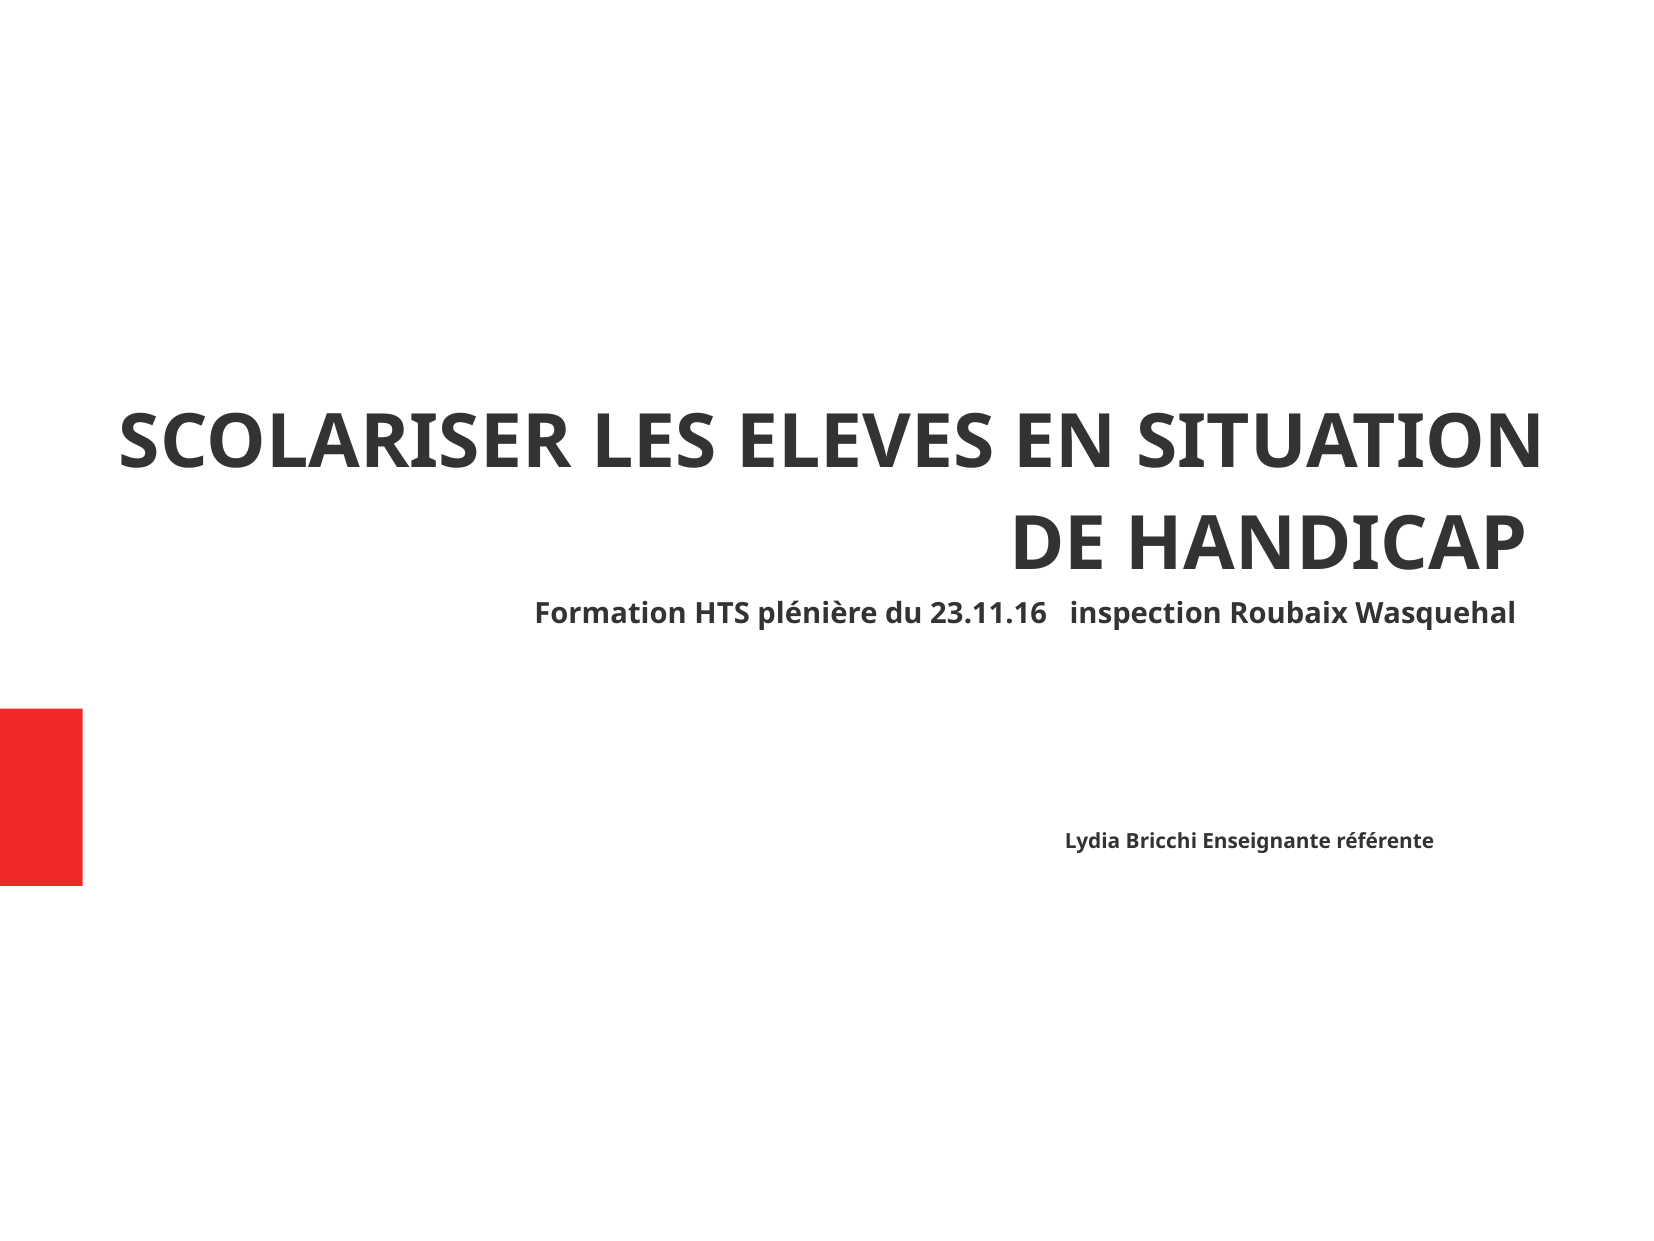

# SCOLARISER LES ELEVES EN SITUATION DE HANDICAP Formation HTS plénière du 23.11.16 inspection Roubaix Wasquehal Lydia Bricchi Enseignante référente